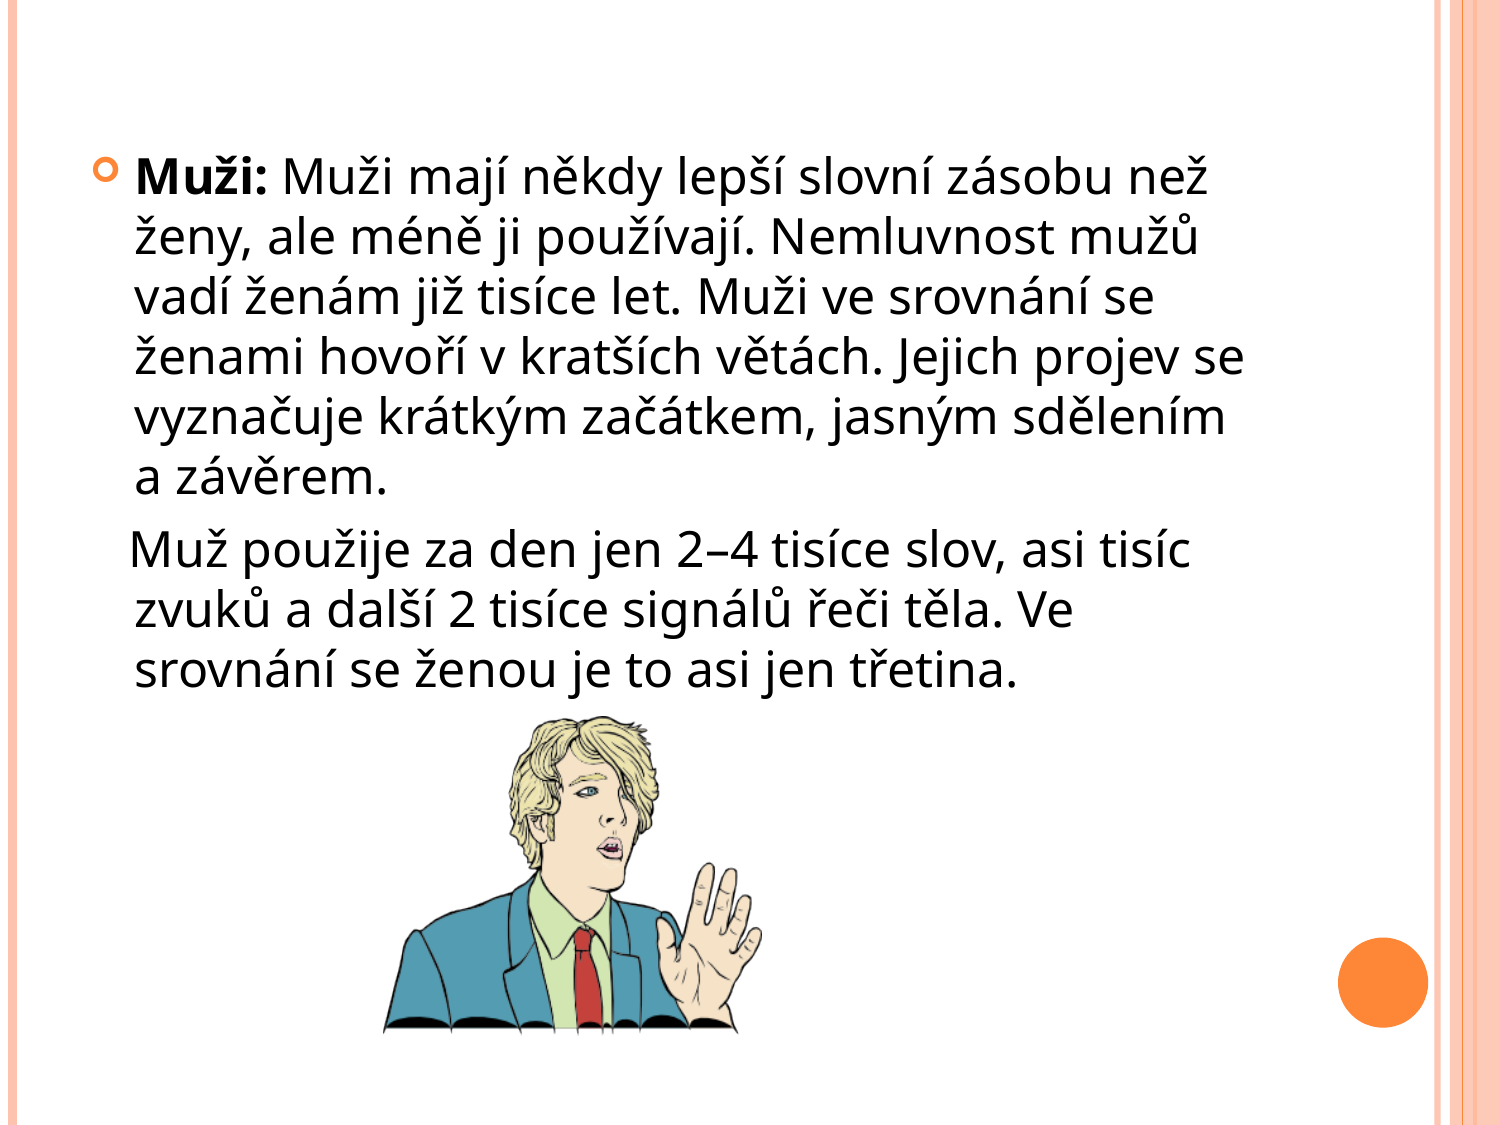

#
Muži: Muži mají někdy lepší slovní zásobu než ženy, ale méně ji používají. Nemluvnost mužů vadí ženám již tisíce let. Muži ve srovnání se ženami hovoří v kratších větách. Jejich projev se vyznačuje krátkým začátkem, jasným sdělením
a závěrem.
 Muž použije za den jen 2–4 tisíce slov, asi tisíc zvuků a další 2 tisíce signálů řeči těla. Ve srovnání se ženou je to asi jen třetina.